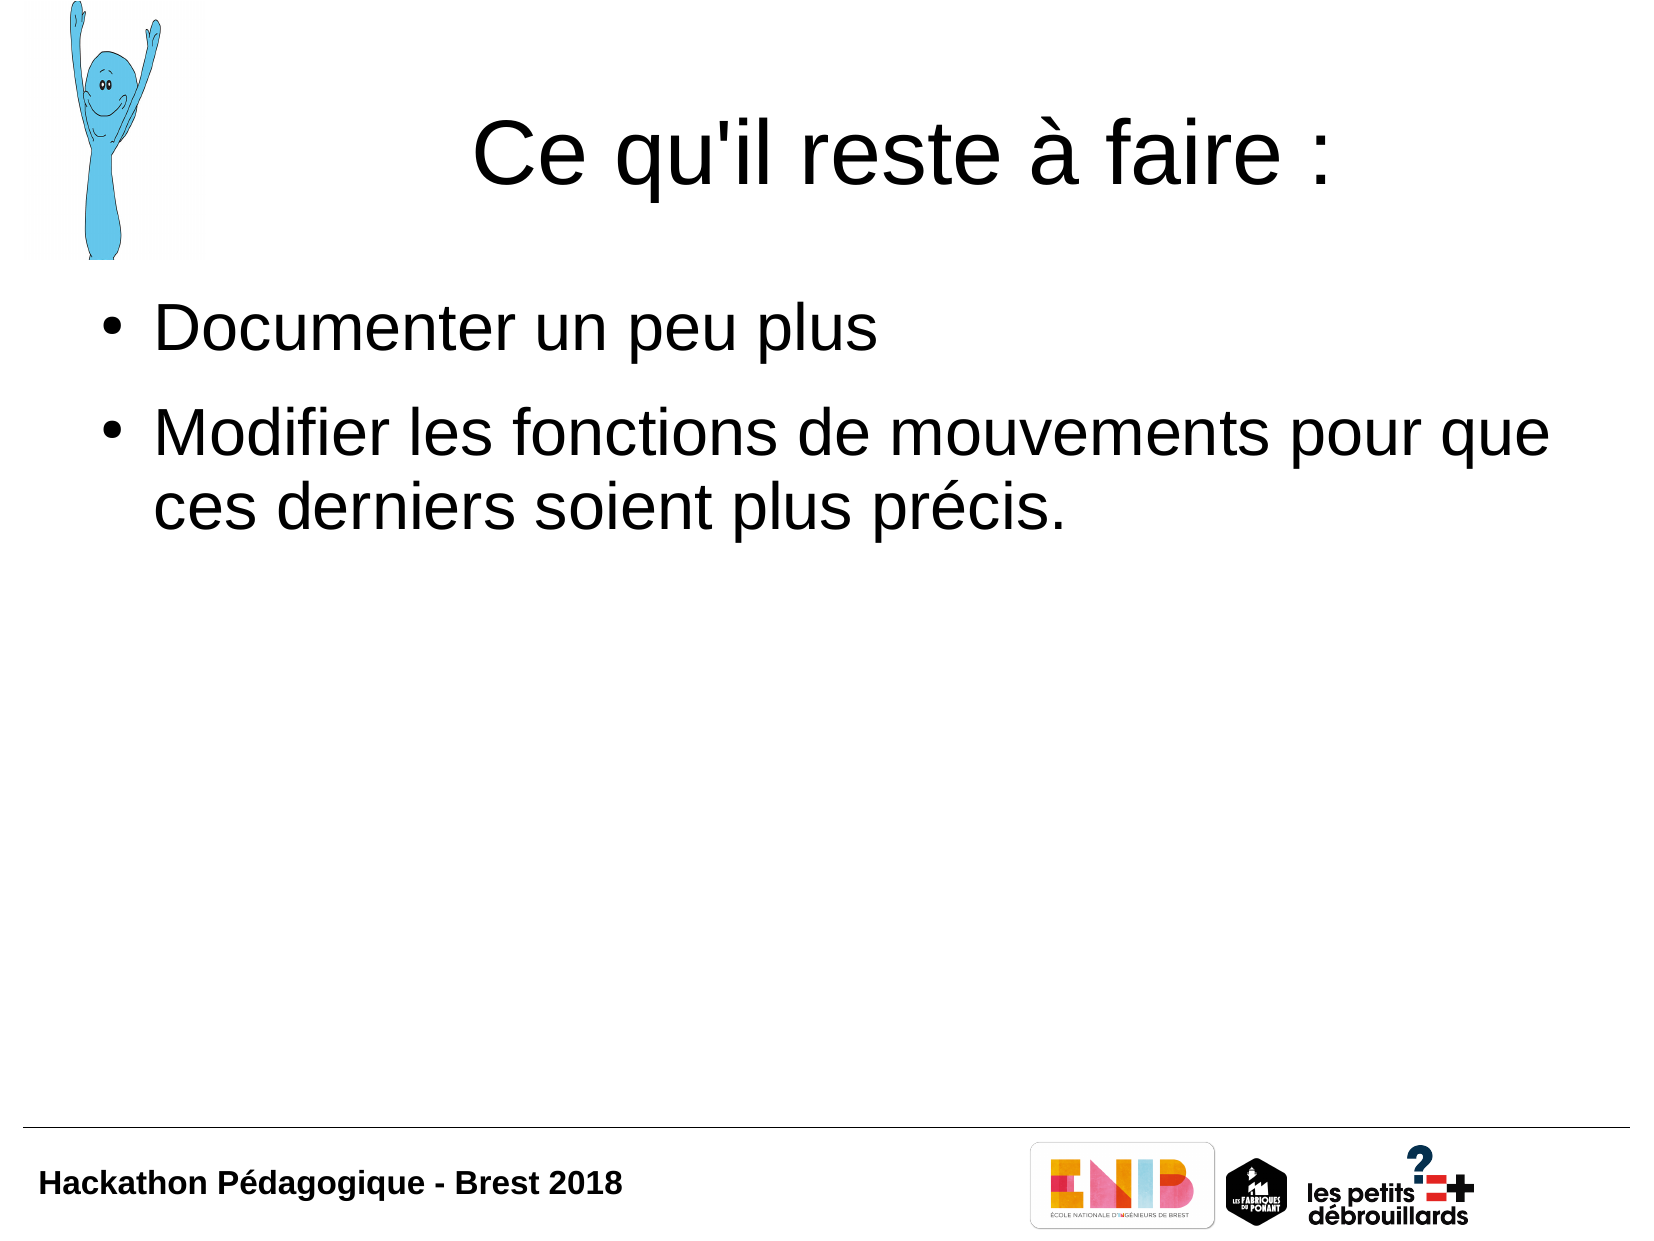

# Ce qu'il reste à faire :
Documenter un peu plus
Modifier les fonctions de mouvements pour que ces derniers soient plus précis.
Hackathon Pédagogique - Brest 2018